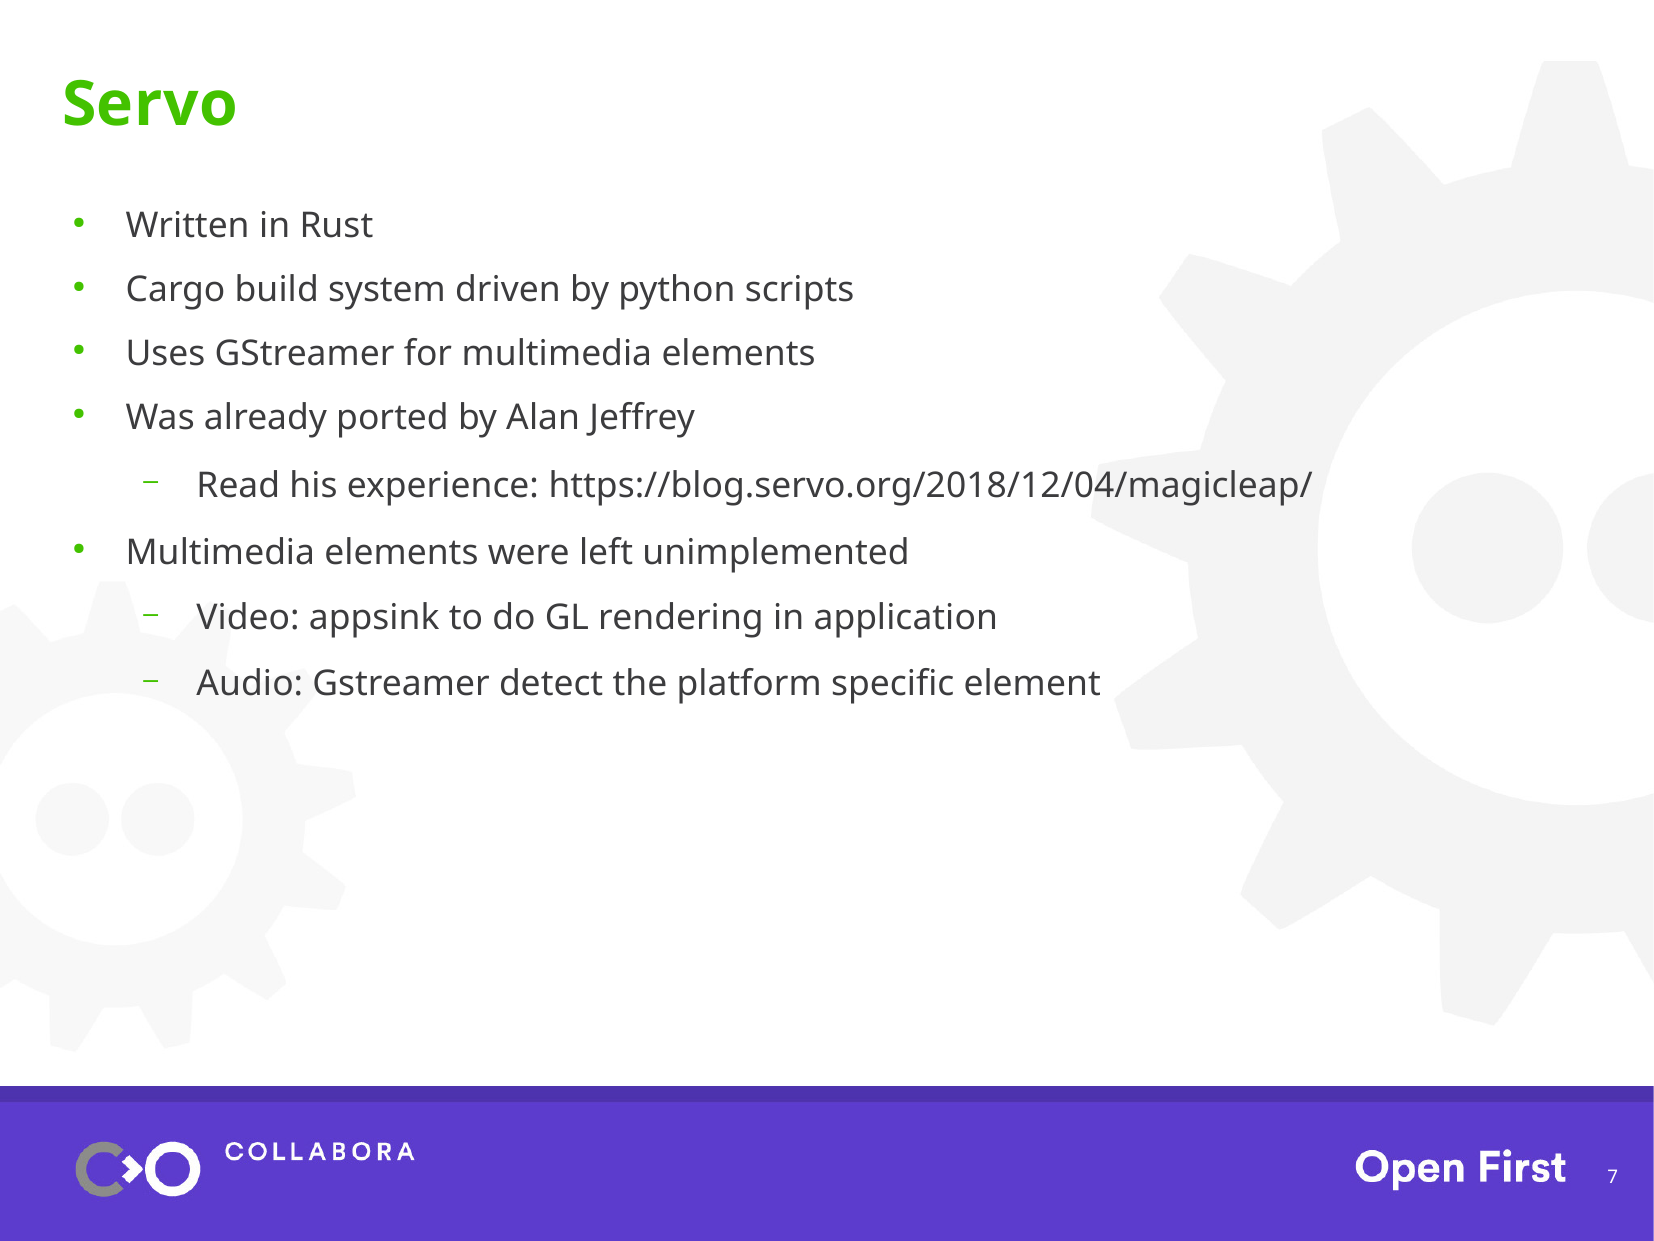

# Servo
Written in Rust
Cargo build system driven by python scripts
Uses GStreamer for multimedia elements
Was already ported by Alan Jeffrey
Read his experience: https://blog.servo.org/2018/12/04/magicleap/
Multimedia elements were left unimplemented
Video: appsink to do GL rendering in application
Audio: Gstreamer detect the platform specific element